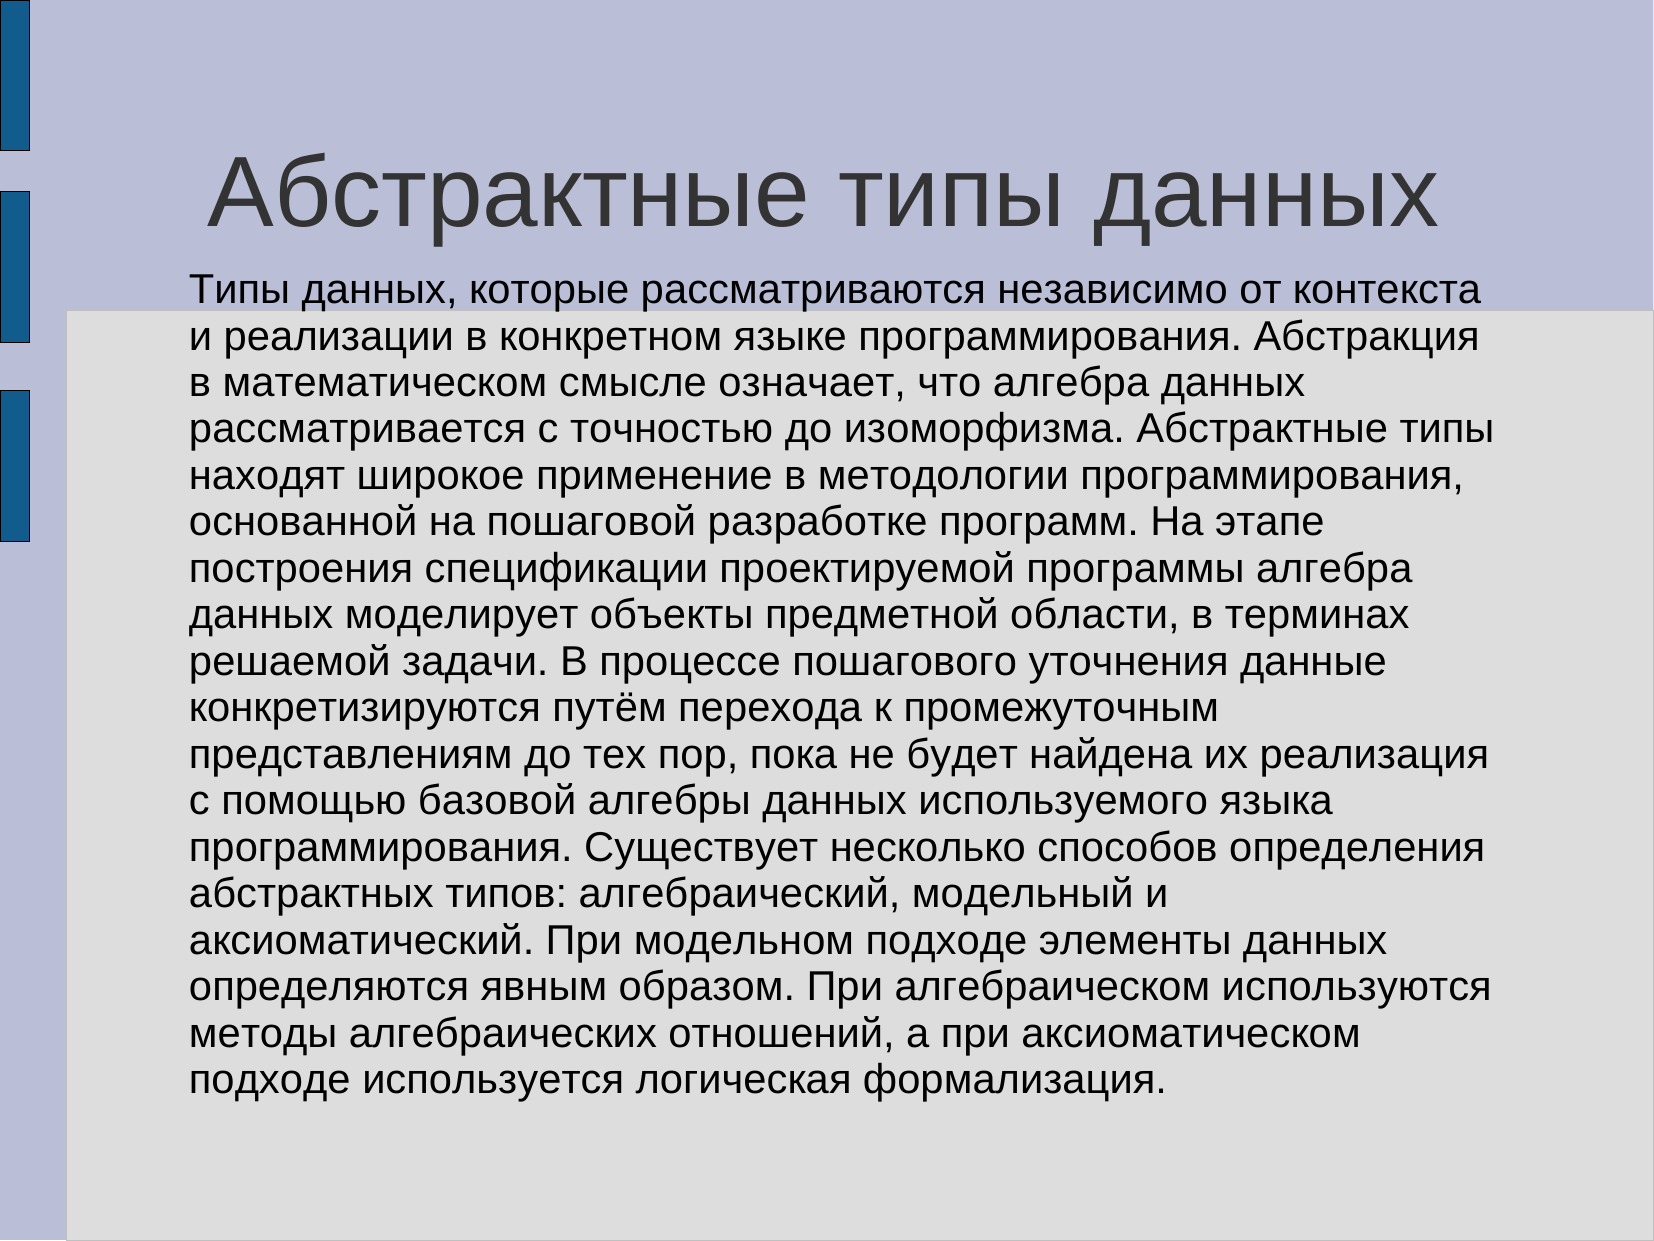

# Абстрактные типы данных
Типы данных, которые рассматриваются независимо от контекста и реализации в конкретном языке программирования. Абстракция в математическом смысле означает, что алгебра данных рассматривается с точностью до изоморфизма. Абстрактные типы находят широкое применение в методологии программирования, основанной на пошаговой разработке программ. На этапе построения спецификации проектируемой программы алгебра данных моделирует объекты предметной области, в терминах решаемой задачи. В процессе пошагового уточнения данные конкретизируются путём перехода к промежуточным представлениям до тех пор, пока не будет найдена их реализация с помощью базовой алгебры данных используемого языка программирования. Существует несколько способов определения абстрактных типов: алгебраический, модельный и аксиоматический. При модельном подходе элементы данных определяются явным образом. При алгебраическом используются методы алгебраических отношений, а при аксиоматическом подходе используется логическая формализация.